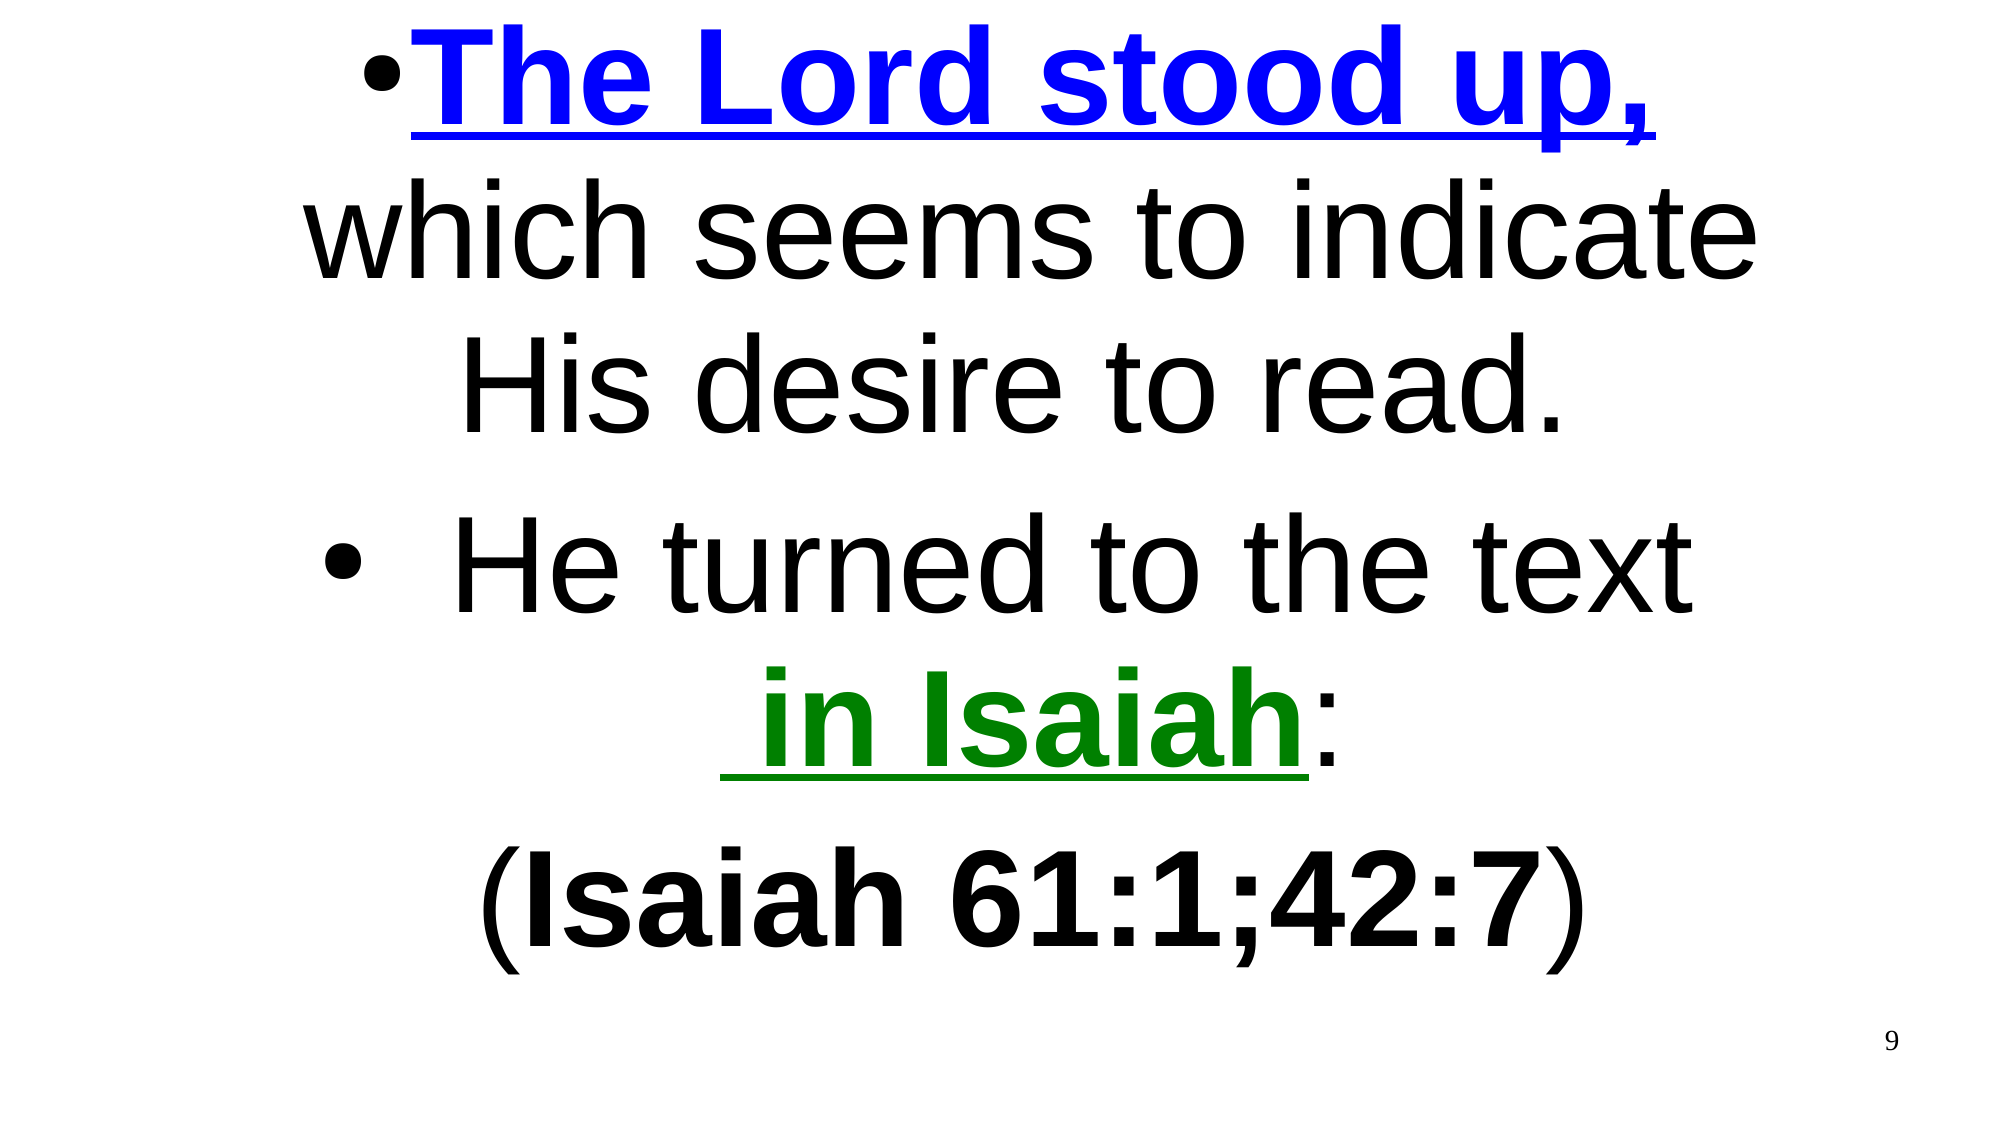

# The Lord stood up, which seems to indicate His desire to read.
 He turned to the text
 in Isaiah:
(Isaiah 61:1;42:7)
9